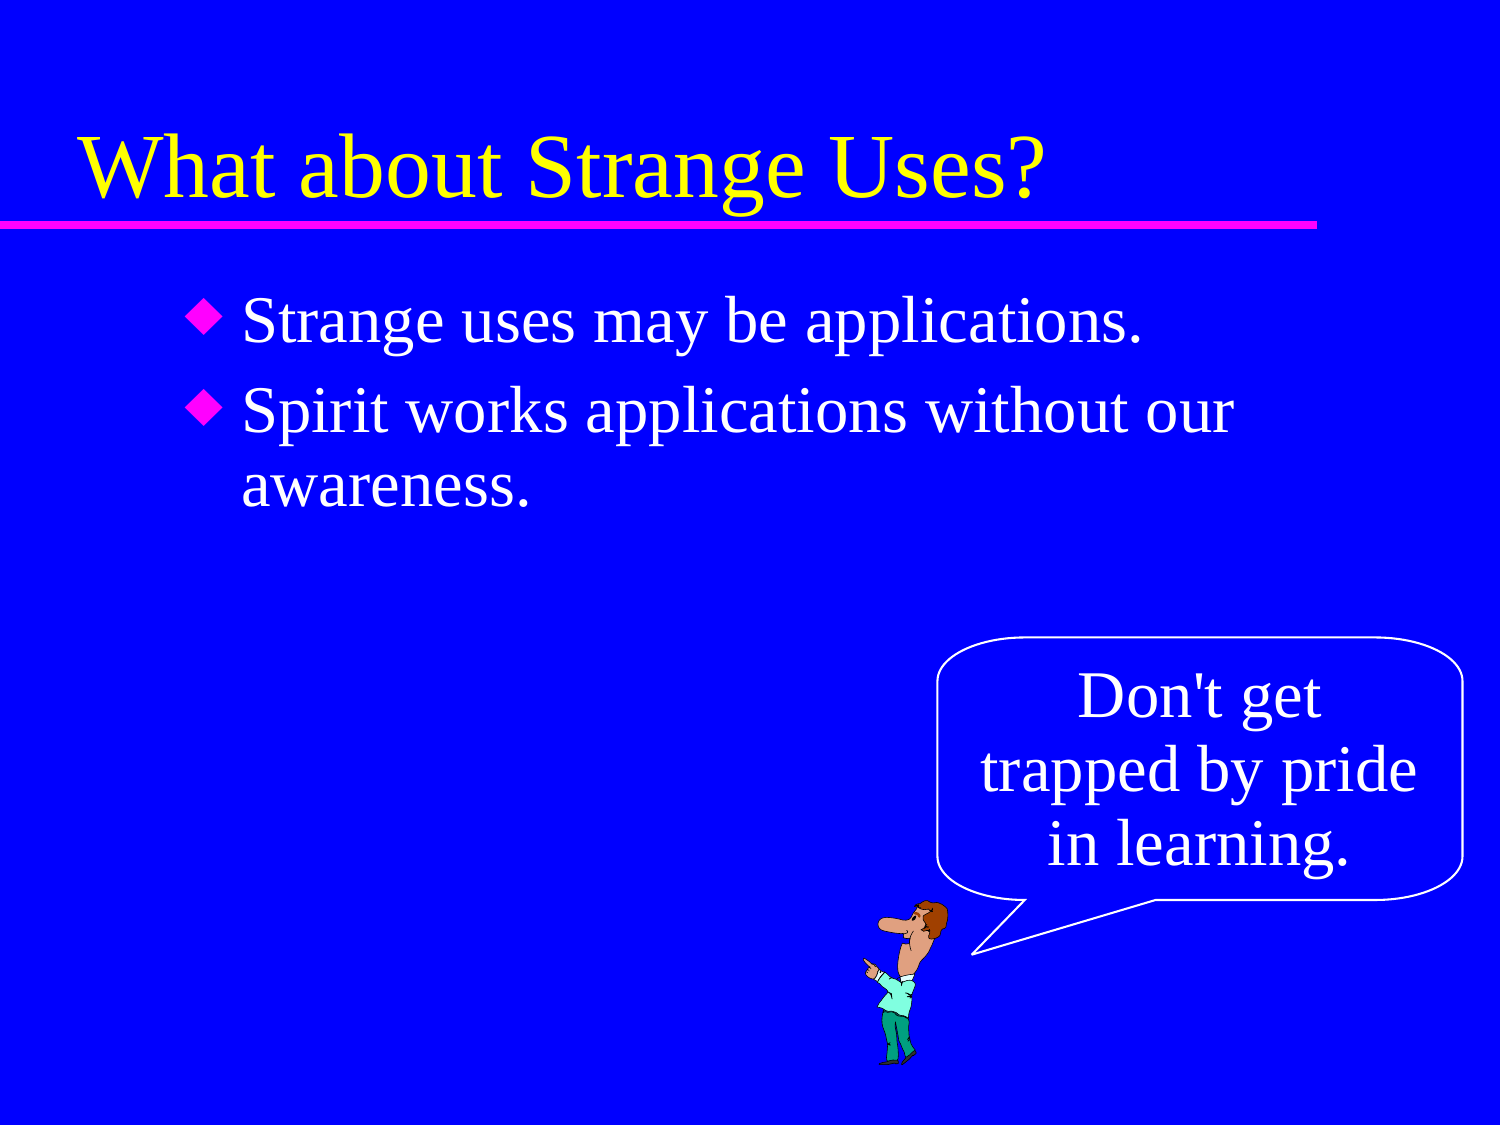

# What about Strange Uses?
Strange uses may be applications.
Spirit works applications without our awareness.
Don't get trapped by pride in learning.